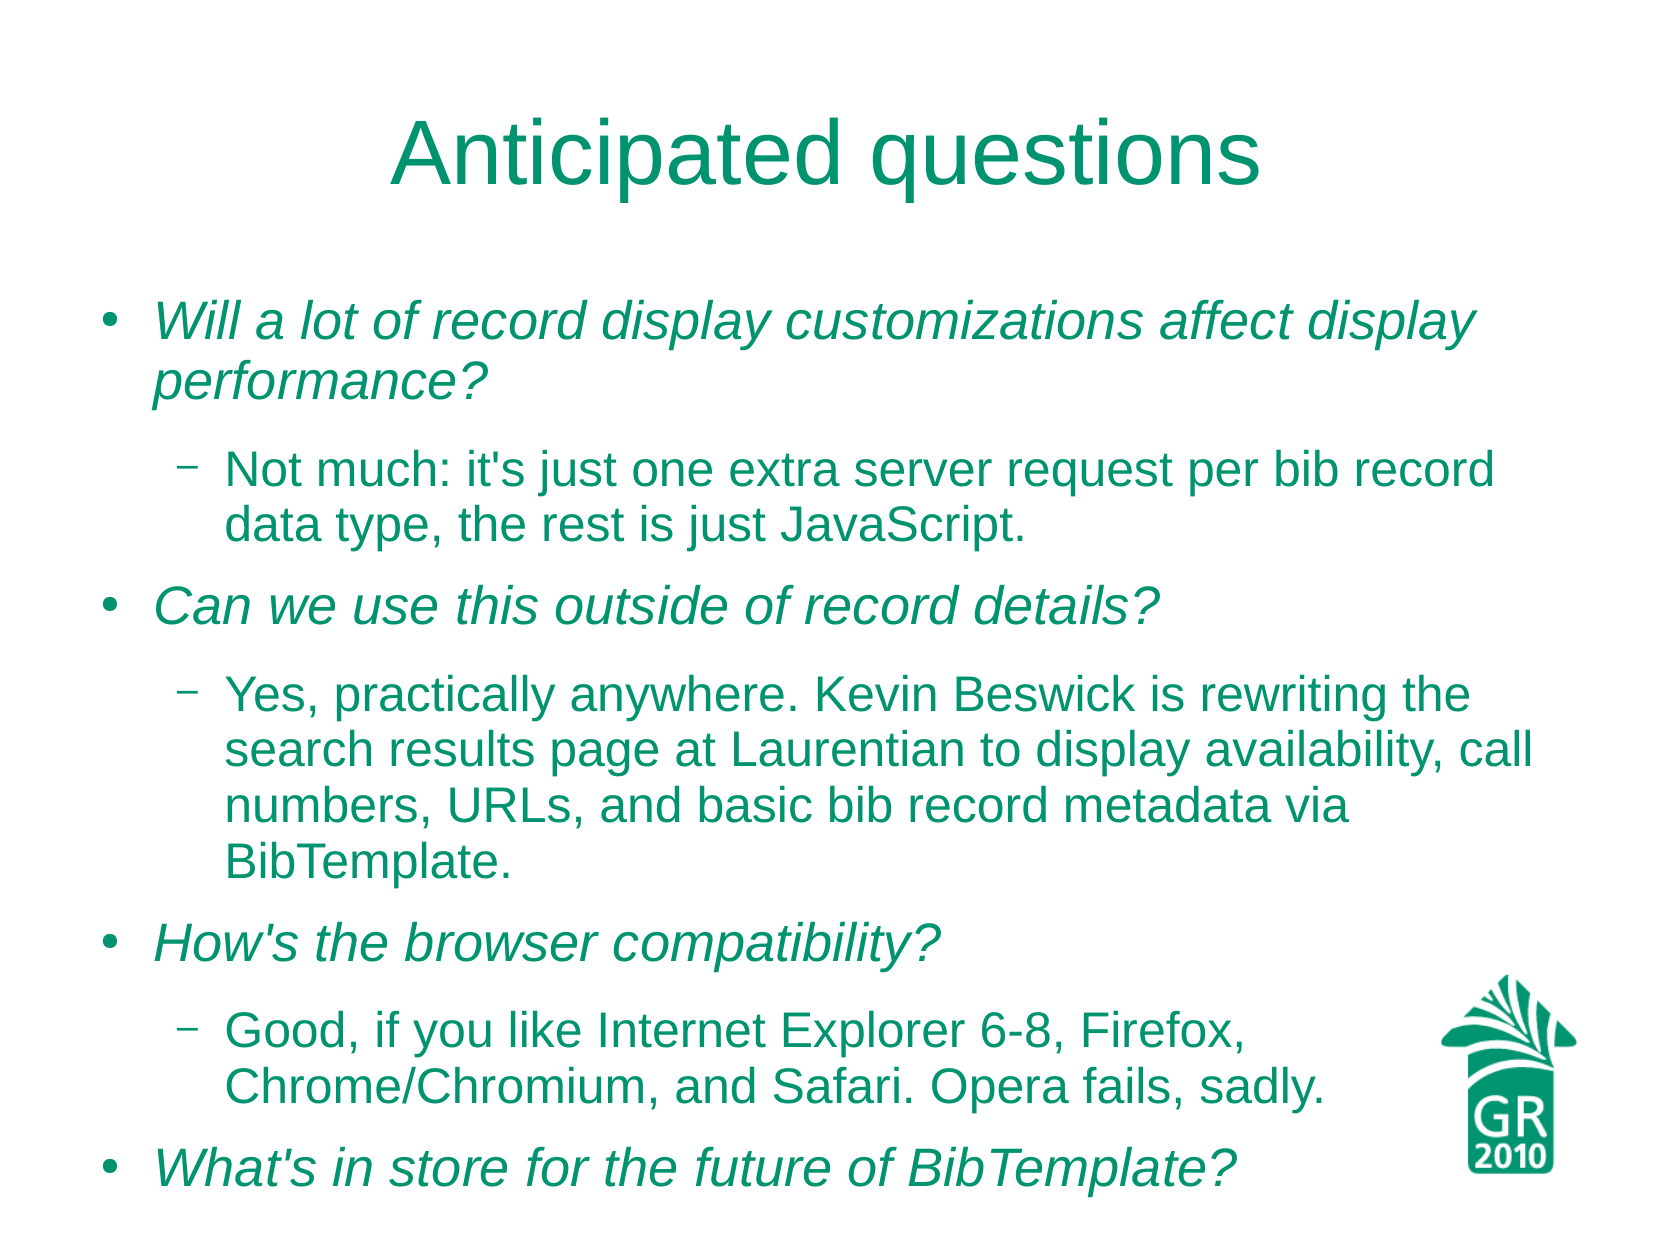

# Anticipated questions
Will a lot of record display customizations affect display performance?
Not much: it's just one extra server request per bib record data type, the rest is just JavaScript.
Can we use this outside of record details?
Yes, practically anywhere. Kevin Beswick is rewriting the search results page at Laurentian to display availability, call numbers, URLs, and basic bib record metadata via BibTemplate.
How's the browser compatibility?
Good, if you like Internet Explorer 6-8, Firefox, Chrome/Chromium, and Safari. Opera fails, sadly.
What's in store for the future of BibTemplate?